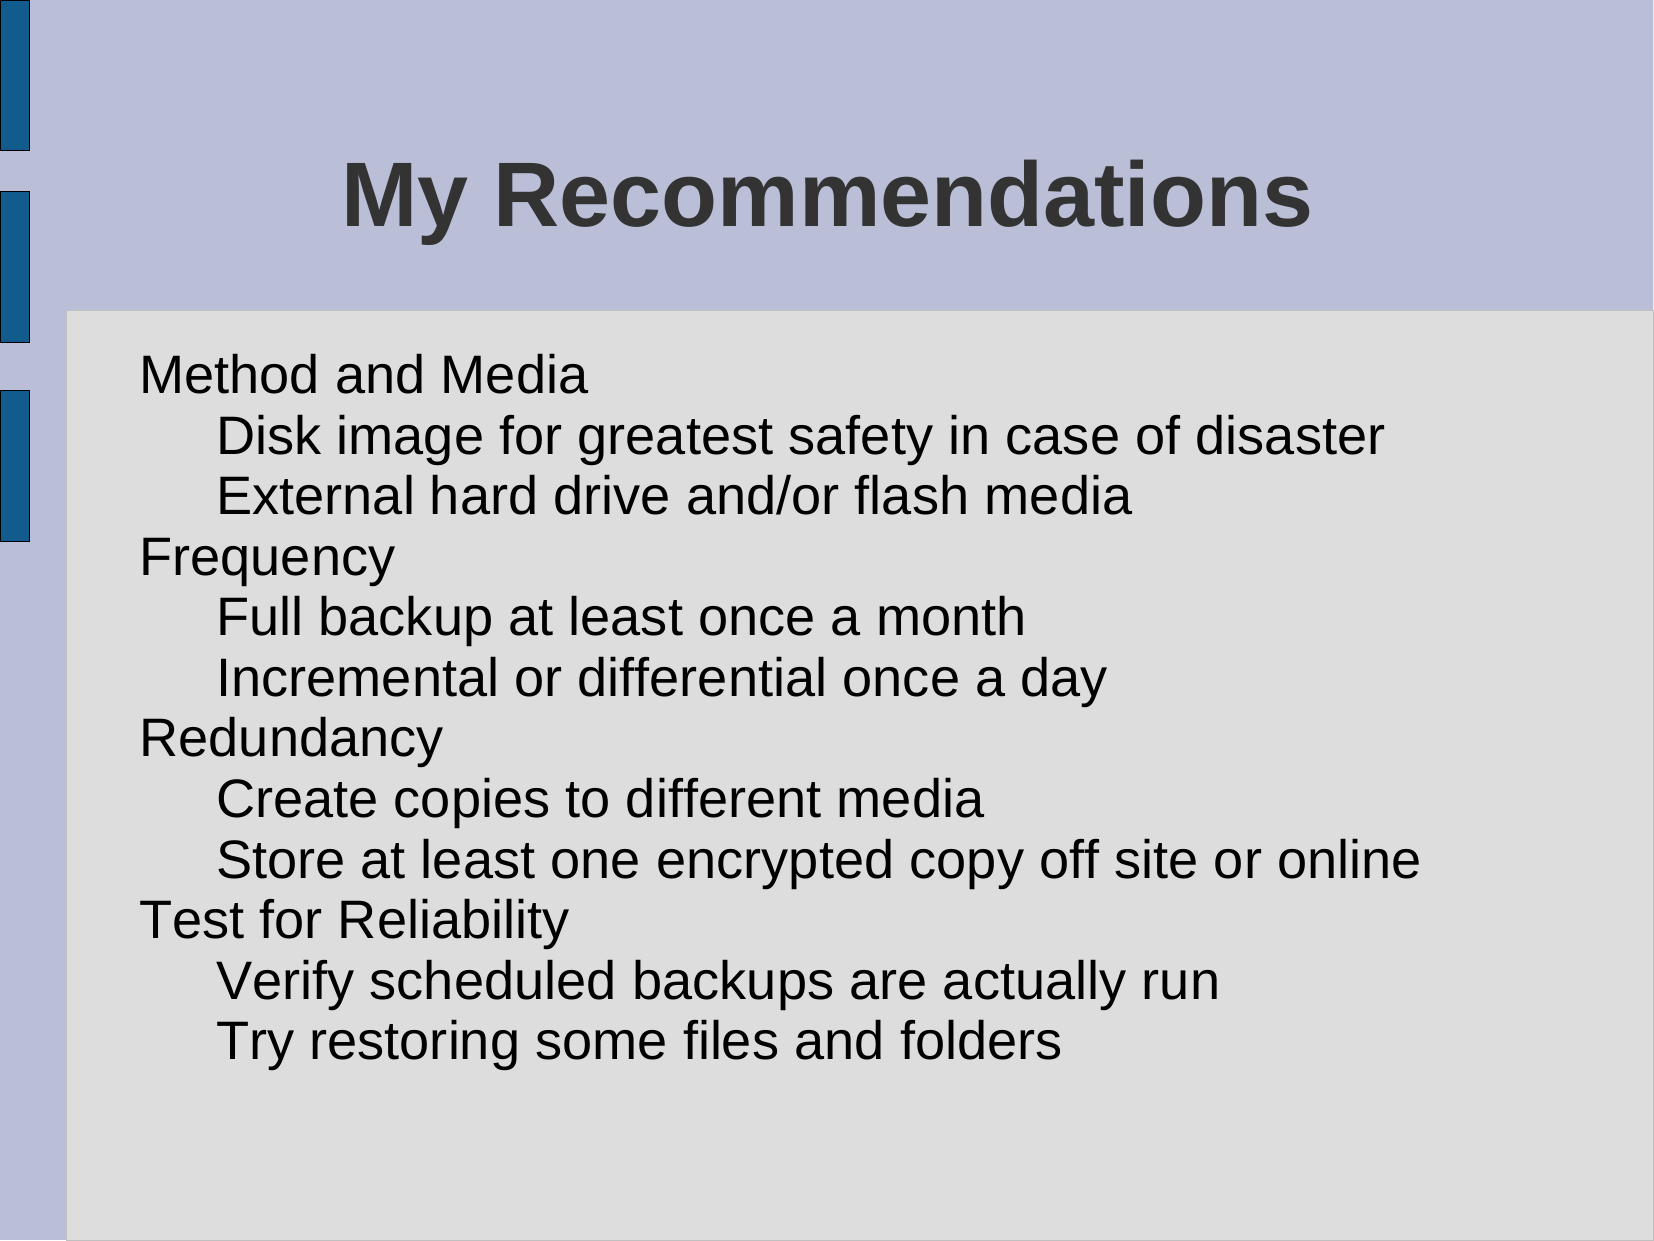

# My Recommendations
Method and Media
Disk image for greatest safety in case of disaster
External hard drive and/or flash media
Frequency
Full backup at least once a month
Incremental or differential once a day
Redundancy
Create copies to different media
Store at least one encrypted copy off site or online
Test for Reliability
Verify scheduled backups are actually run
Try restoring some files and folders